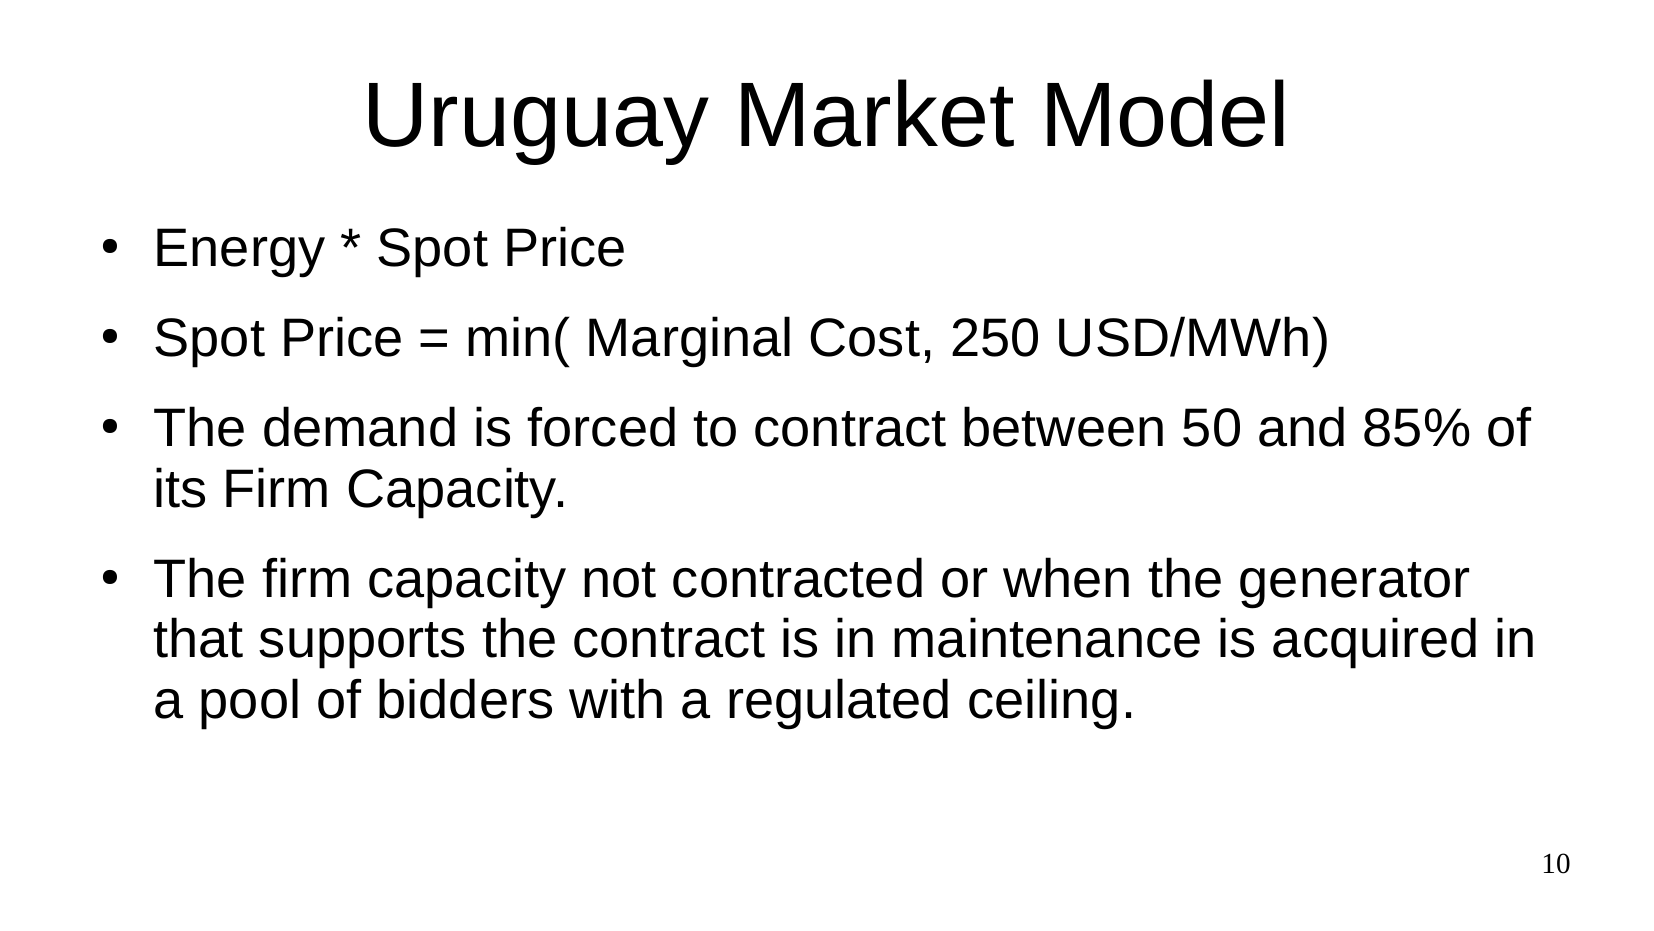

# Uruguay Market Model
Energy * Spot Price
Spot Price = min( Marginal Cost, 250 USD/MWh)
The demand is forced to contract between 50 and 85% of its Firm Capacity.
The firm capacity not contracted or when the generator that supports the contract is in maintenance is acquired in a pool of bidders with a regulated ceiling.
10